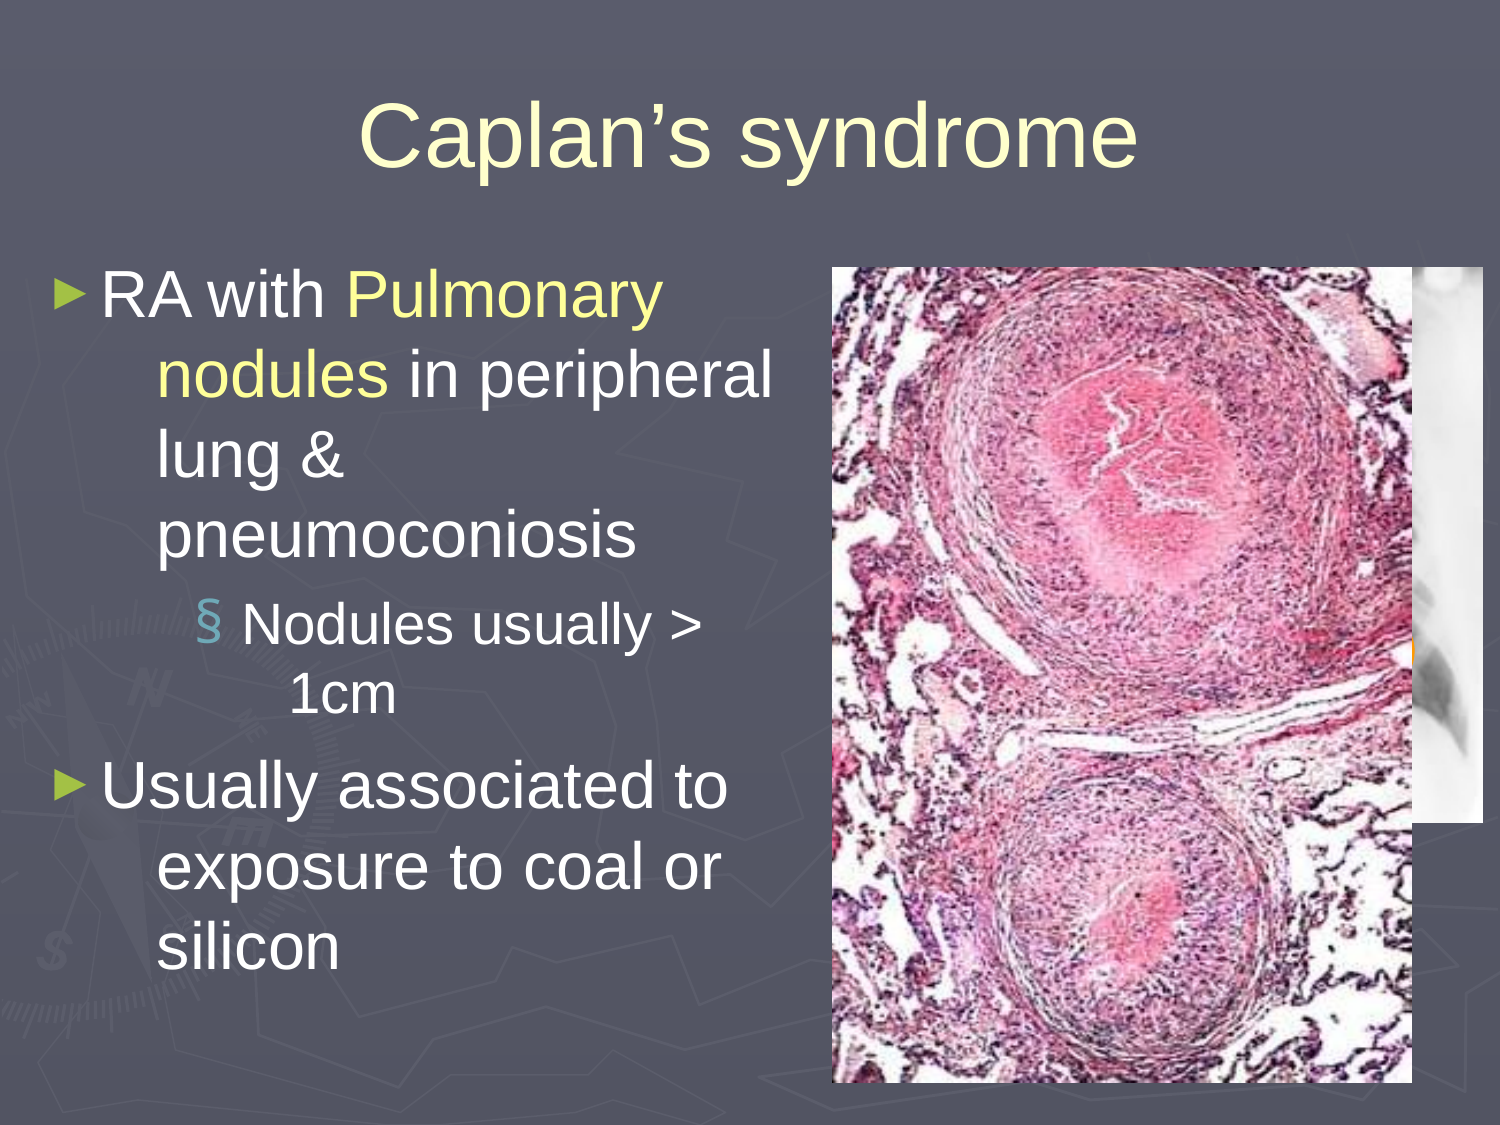

# Caplan’s syndrome
RA with Pulmonary nodules in peripheral lung & pneumoconiosis
Nodules usually > 1cm
Usually associated to exposure to coal or silicon